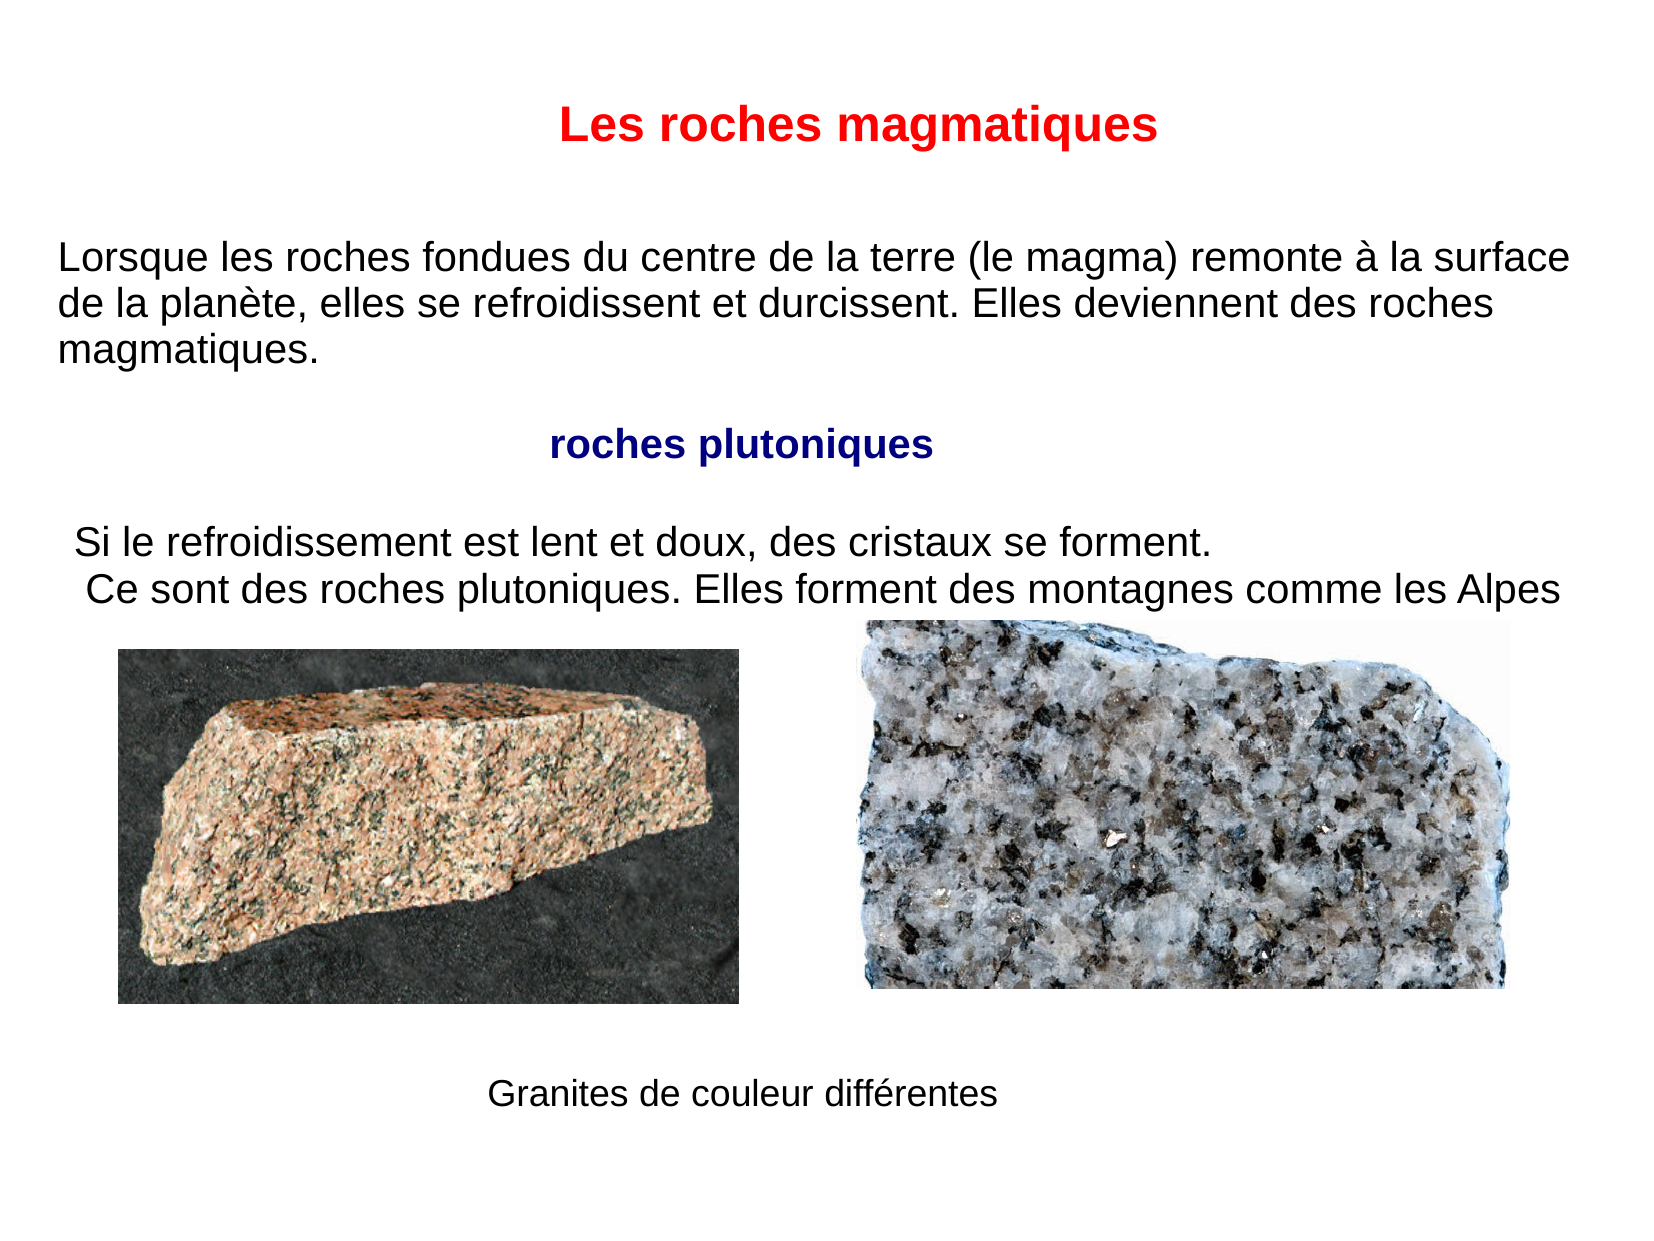

Les roches magmatiques
Lorsque les roches fondues du centre de la terre (le magma) remonte à la surface de la planète, elles se refroidissent et durcissent. Elles deviennent des roches magmatiques.
 roches plutoniques
Si le refroidissement est lent et doux, des cristaux se forment.
 Ce sont des roches plutoniques. Elles forment des montagnes comme les Alpes
Granites de couleur différentes